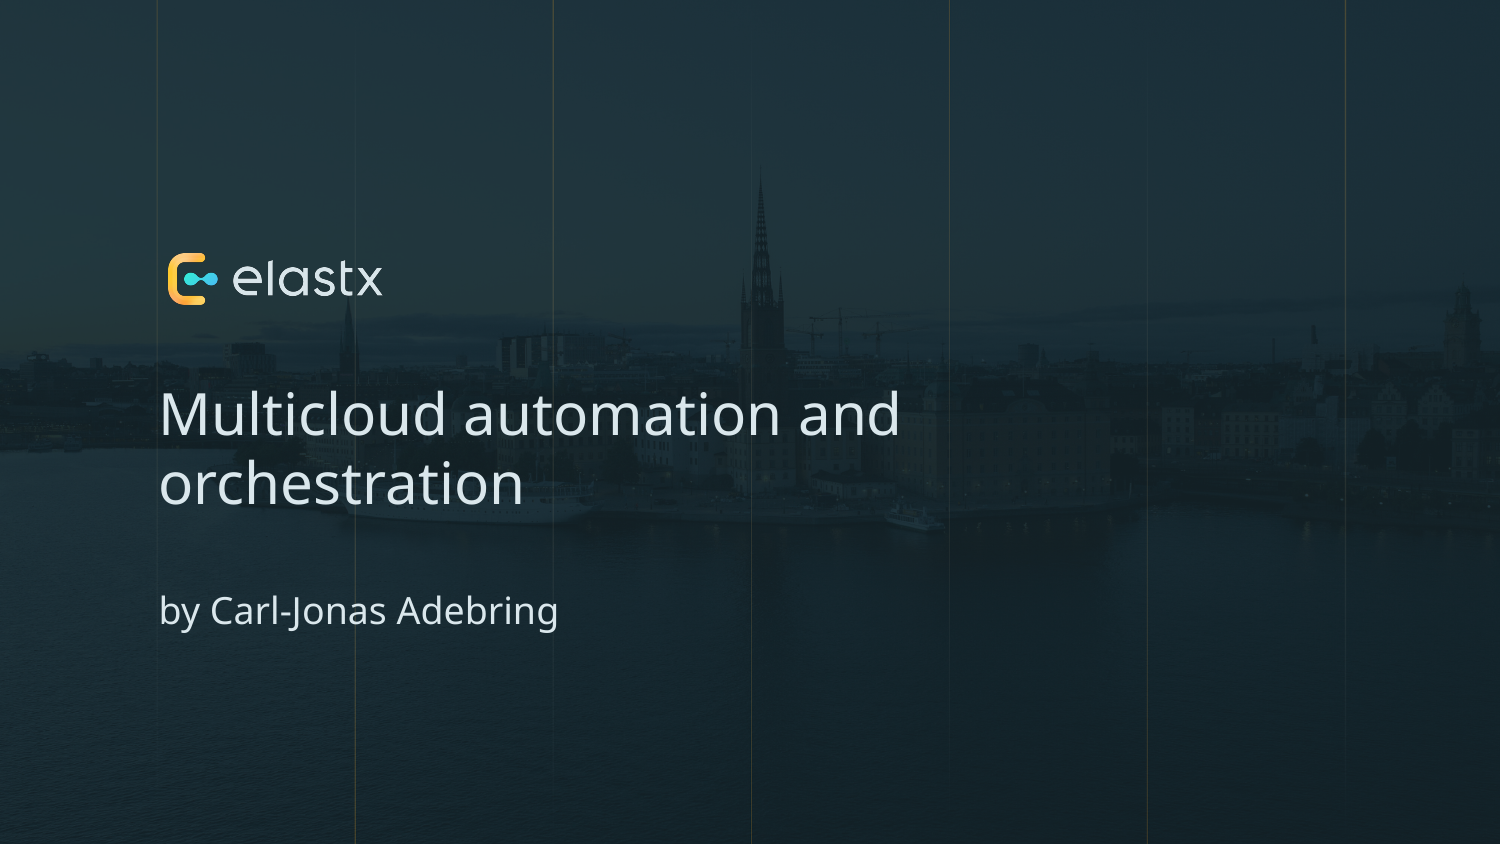

Multicloud automation and orchestration
by Carl-Jonas Adebring